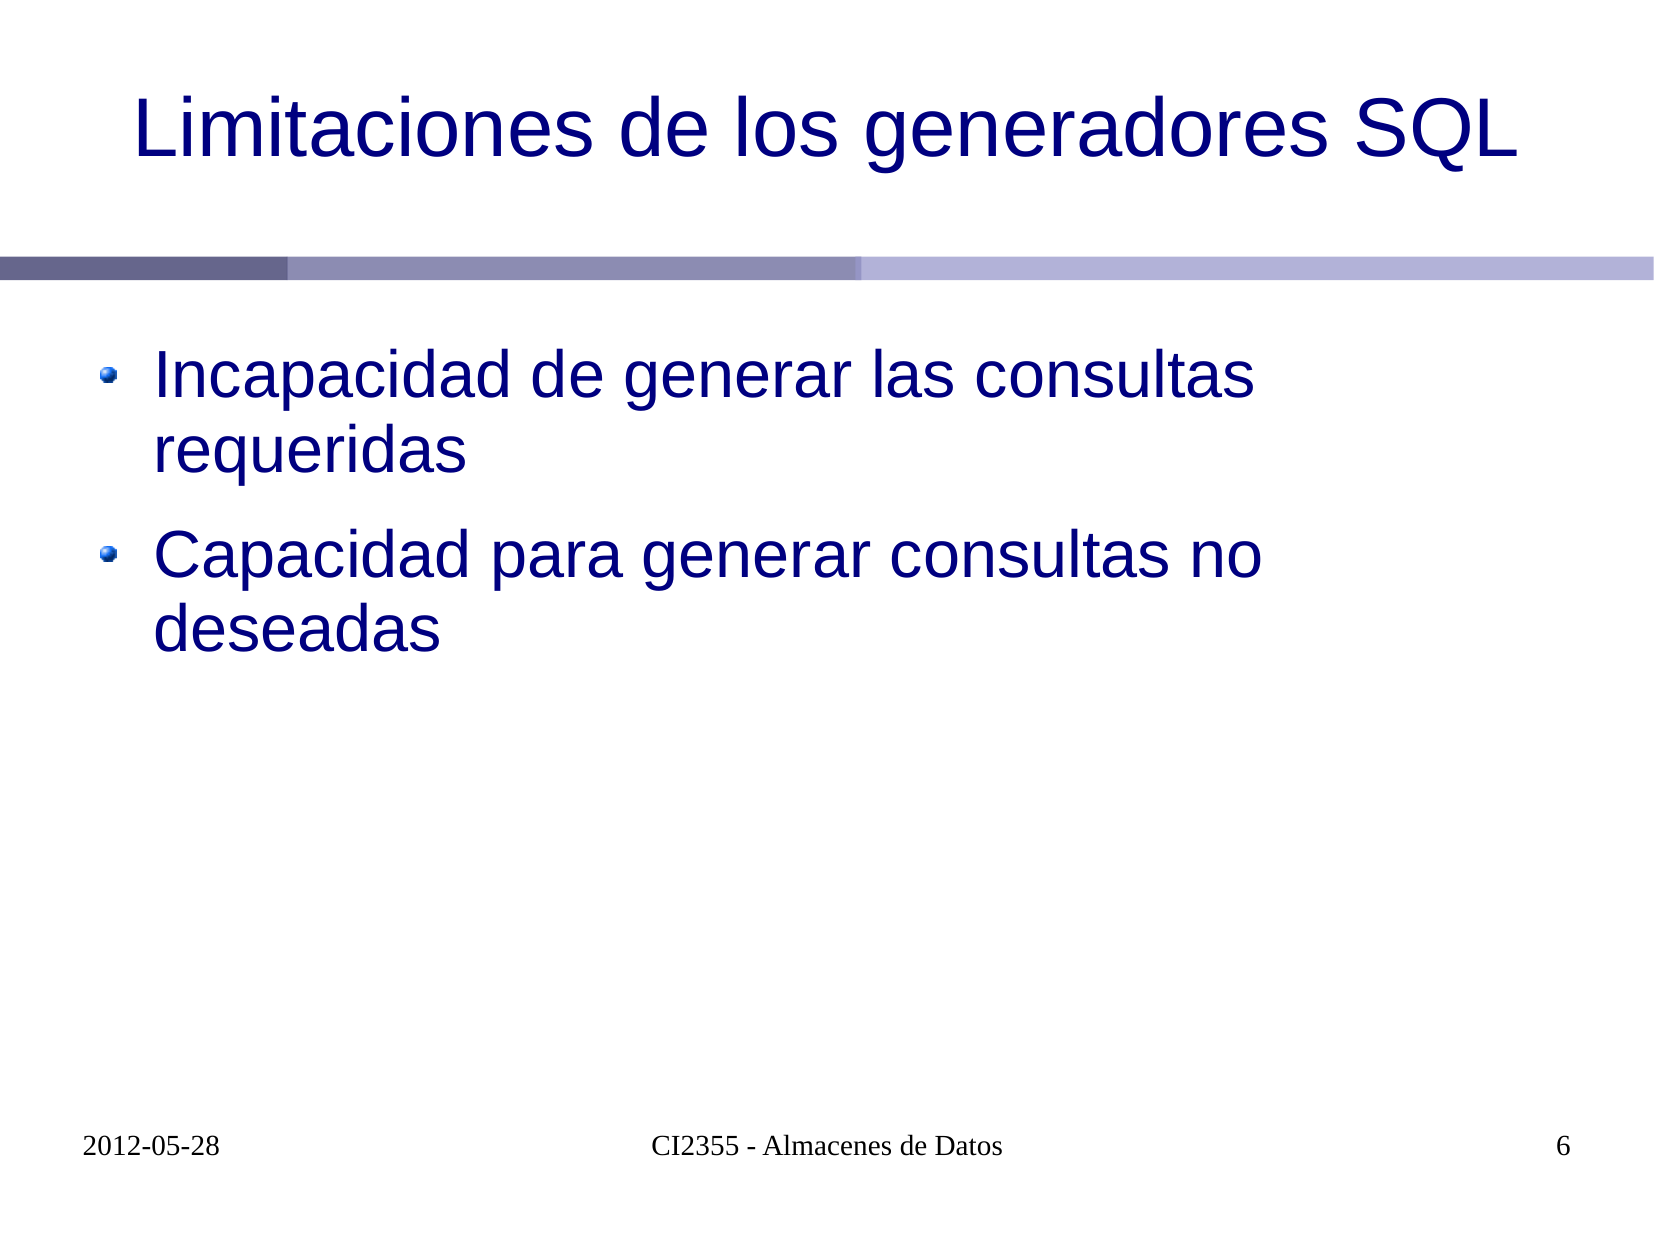

# Limitaciones de los generadores SQL
Incapacidad de generar las consultas requeridas
Capacidad para generar consultas no deseadas
2012-05-28
CI2355 - Almacenes de Datos
6